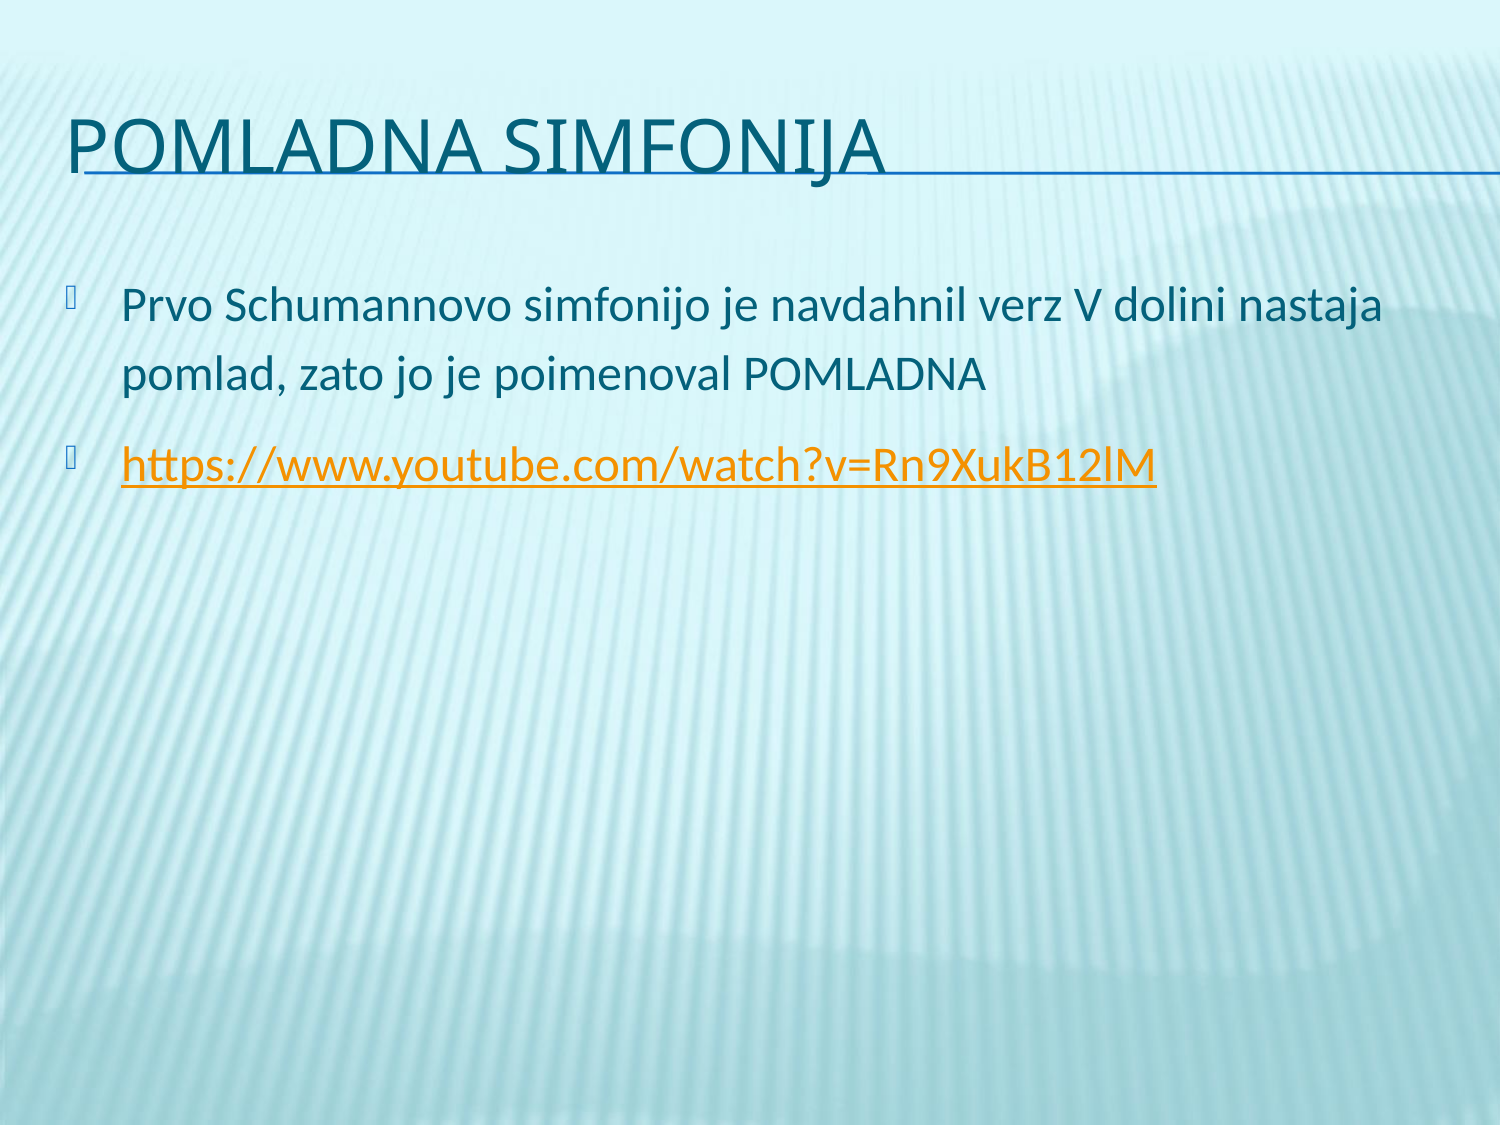

# POMLADNA SIMFONIJA
Prvo Schumannovo simfonijo je navdahnil verz V dolini nastaja pomlad, zato jo je poimenoval POMLADNA
https://www.youtube.com/watch?v=Rn9XukB12lM